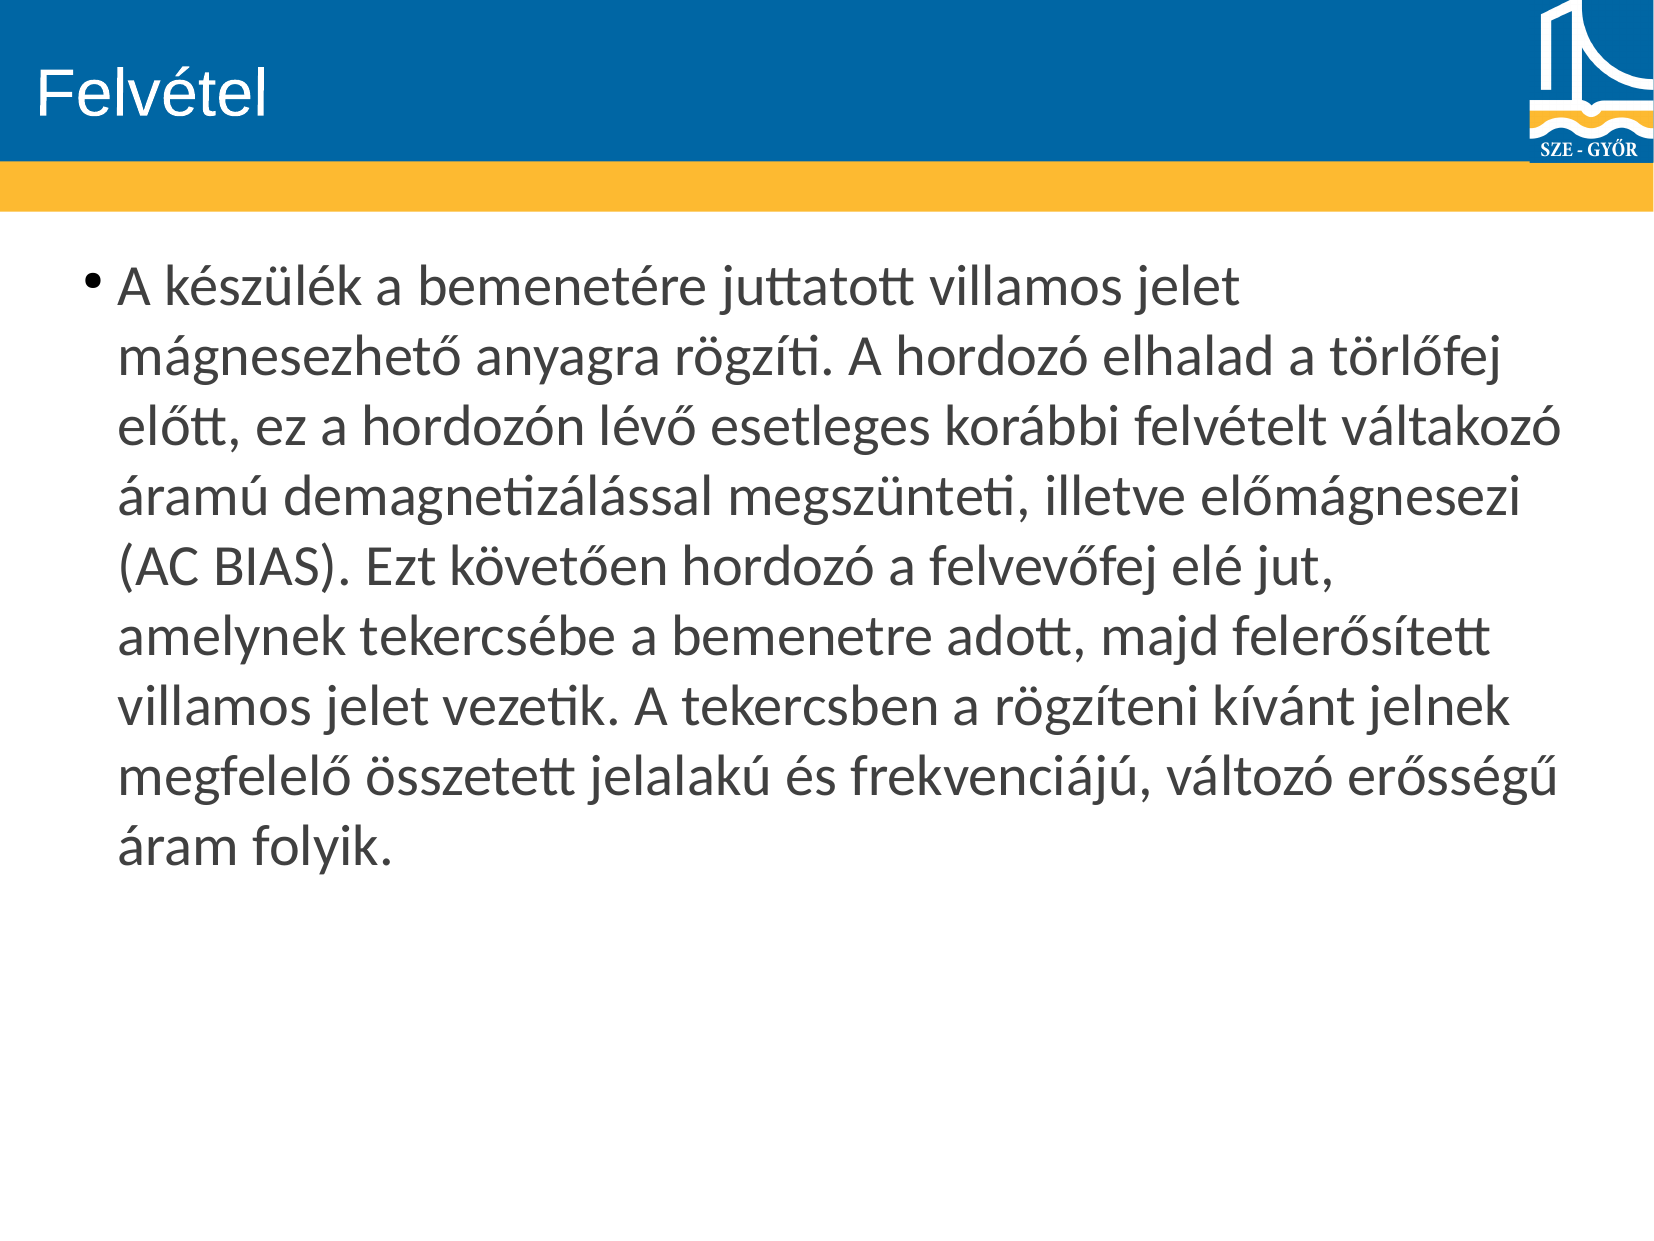

Felvétel
A készülék a bemenetére juttatott villamos jelet mágnesezhető anyagra rögzíti. A hordozó elhalad a törlőfej előtt, ez a hordozón lévő esetleges korábbi felvételt váltakozó áramú demagnetizálással megszünteti, illetve előmágnesezi (AC BIAS). Ezt követően hordozó a felvevőfej elé jut, amelynek tekercsébe a bemenetre adott, majd felerősített villamos jelet vezetik. A tekercsben a rögzíteni kívánt jelnek megfelelő összetett jelalakú és frekvenciájú, változó erősségű áram folyik.